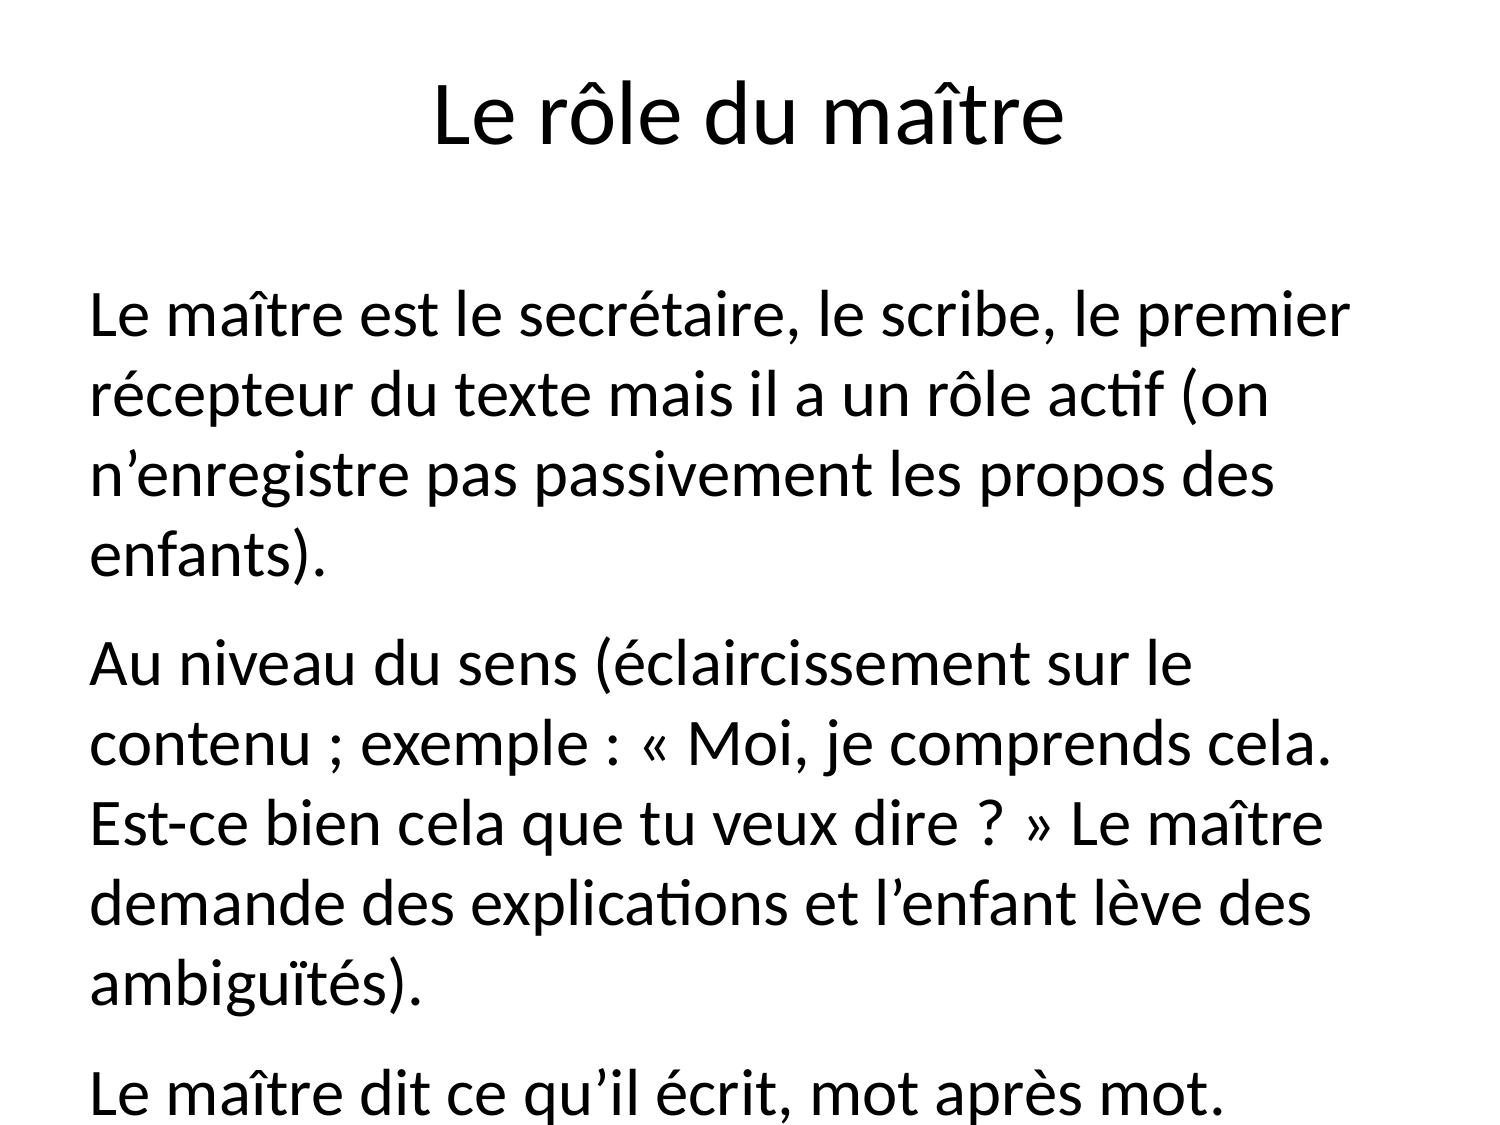

# Le rôle du maître
Le maître est le secrétaire, le scribe, le premier récepteur du texte mais il a un rôle actif (on n’enregistre pas passivement les propos des enfants).
Au niveau du sens (éclaircissement sur le contenu ; exemple : « Moi, je comprends cela. Est-ce bien cela que tu veux dire ? » Le maître demande des explications et l’enfant lève des ambiguïtés).
Le maître dit ce qu’il écrit, mot après mot.
Le maître demande à l’enfant de ralentir son débit (ainsi l’enfant prend conscience de la différence entre les 2 énonciations, comprend que ce qui s’écrit peut se relire indéfiniment.)